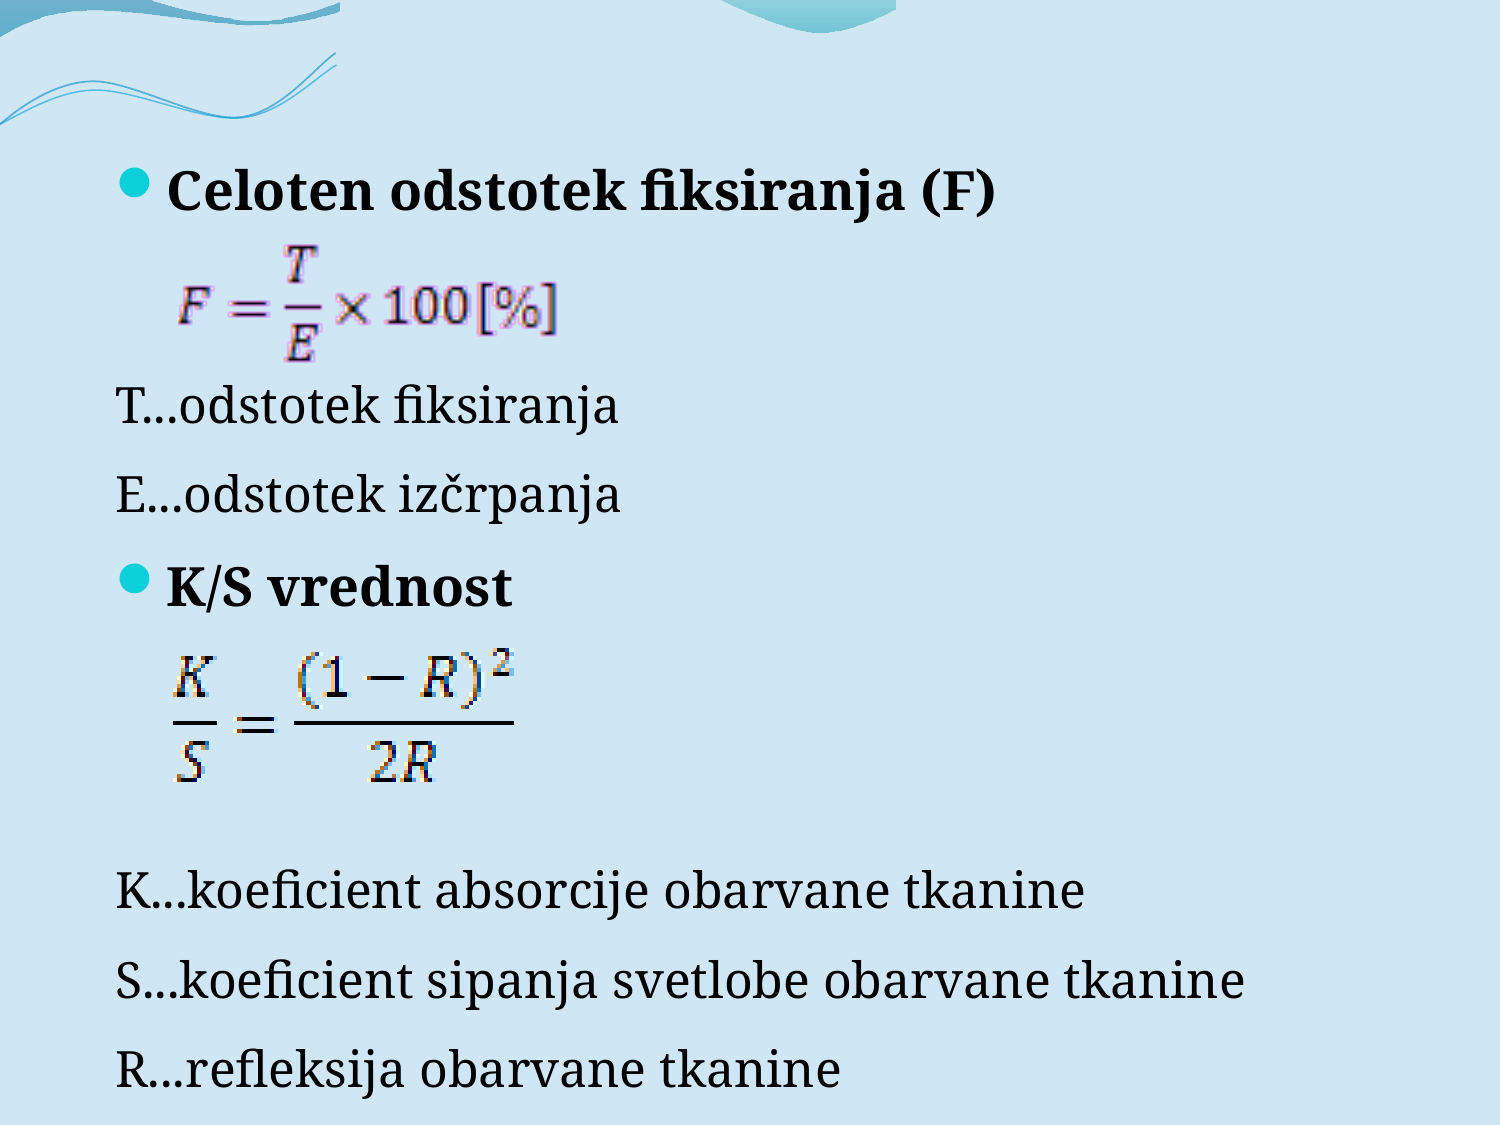

# Celoten odstotek fiksiranja (F)
T...odstotek fiksiranja
E...odstotek izčrpanja
K/S vrednost
K...koeficient absorcije obarvane tkanine
S...koeficient sipanja svetlobe obarvane tkanine
R...refleksija obarvane tkanine